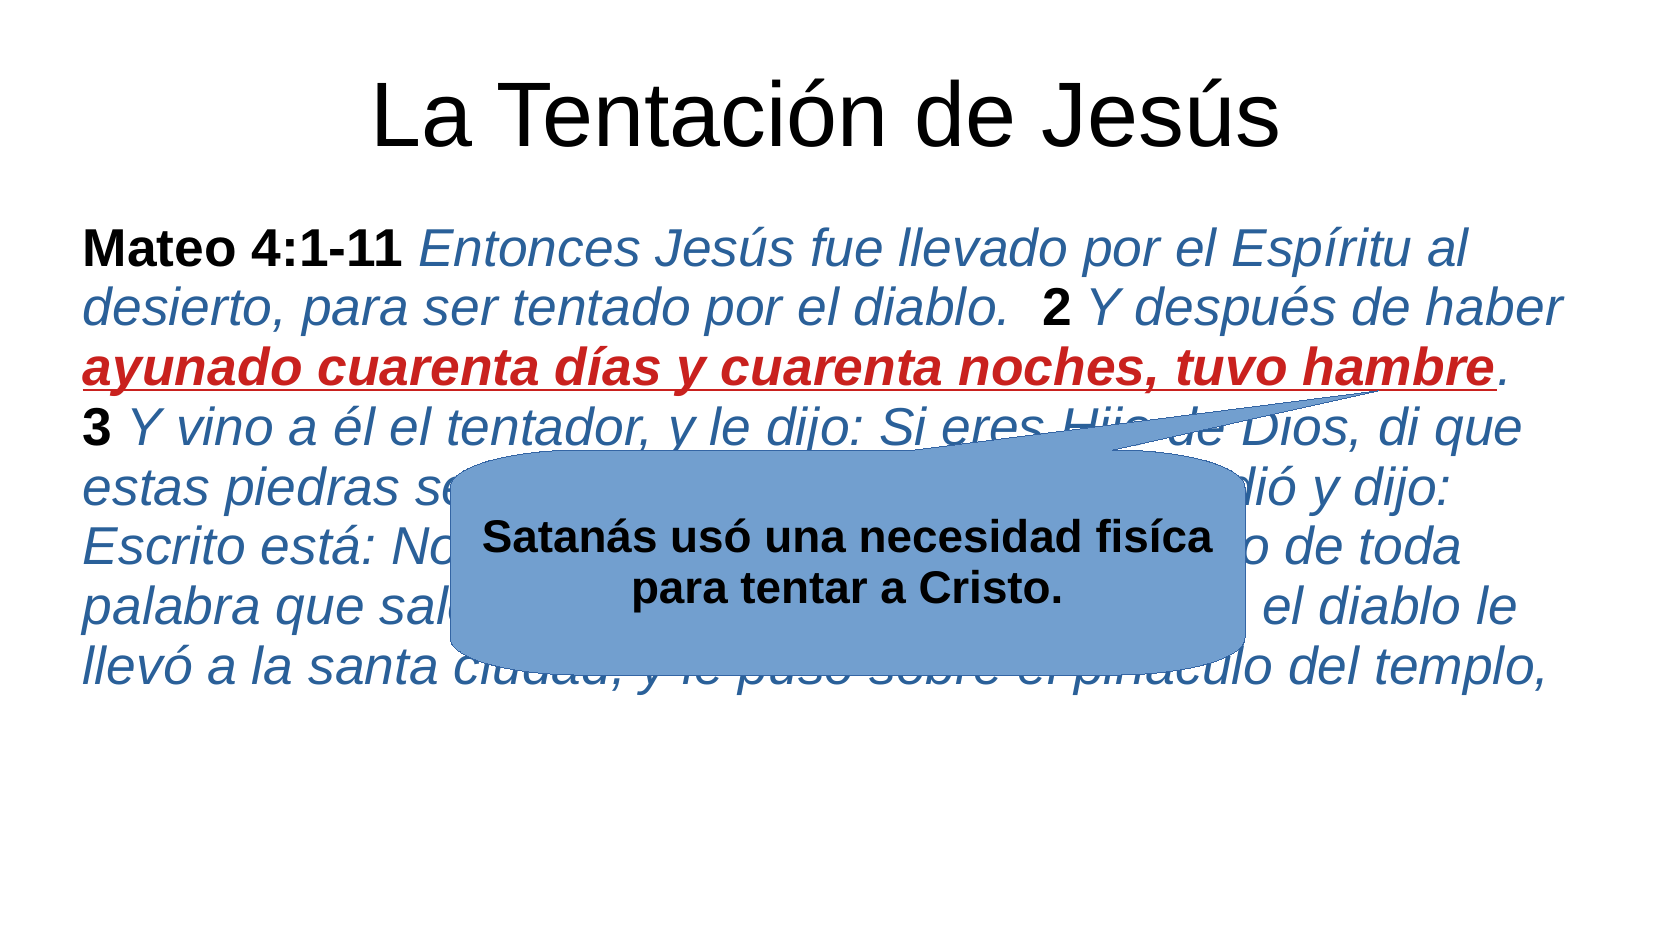

# La Tentación de Jesús
Mateo 4:1-11 Entonces Jesús fue llevado por el Espíritu al desierto, para ser tentado por el diablo. 2 Y después de haber ayunado cuarenta días y cuarenta noches, tuvo hambre. 3 Y vino a él el tentador, y le dijo: Si eres Hijo de Dios, di que estas piedras se conviertan en pan. 4 Él respondió y dijo: Escrito está: No sólo de pan vivirá el hombre, sino de toda palabra que sale de la boca de Dios. 5 Entonces el diablo le llevó a la santa ciudad, y le puso sobre el pináculo del templo,
Satanás usó una necesidad fisíca
para tentar a Cristo.